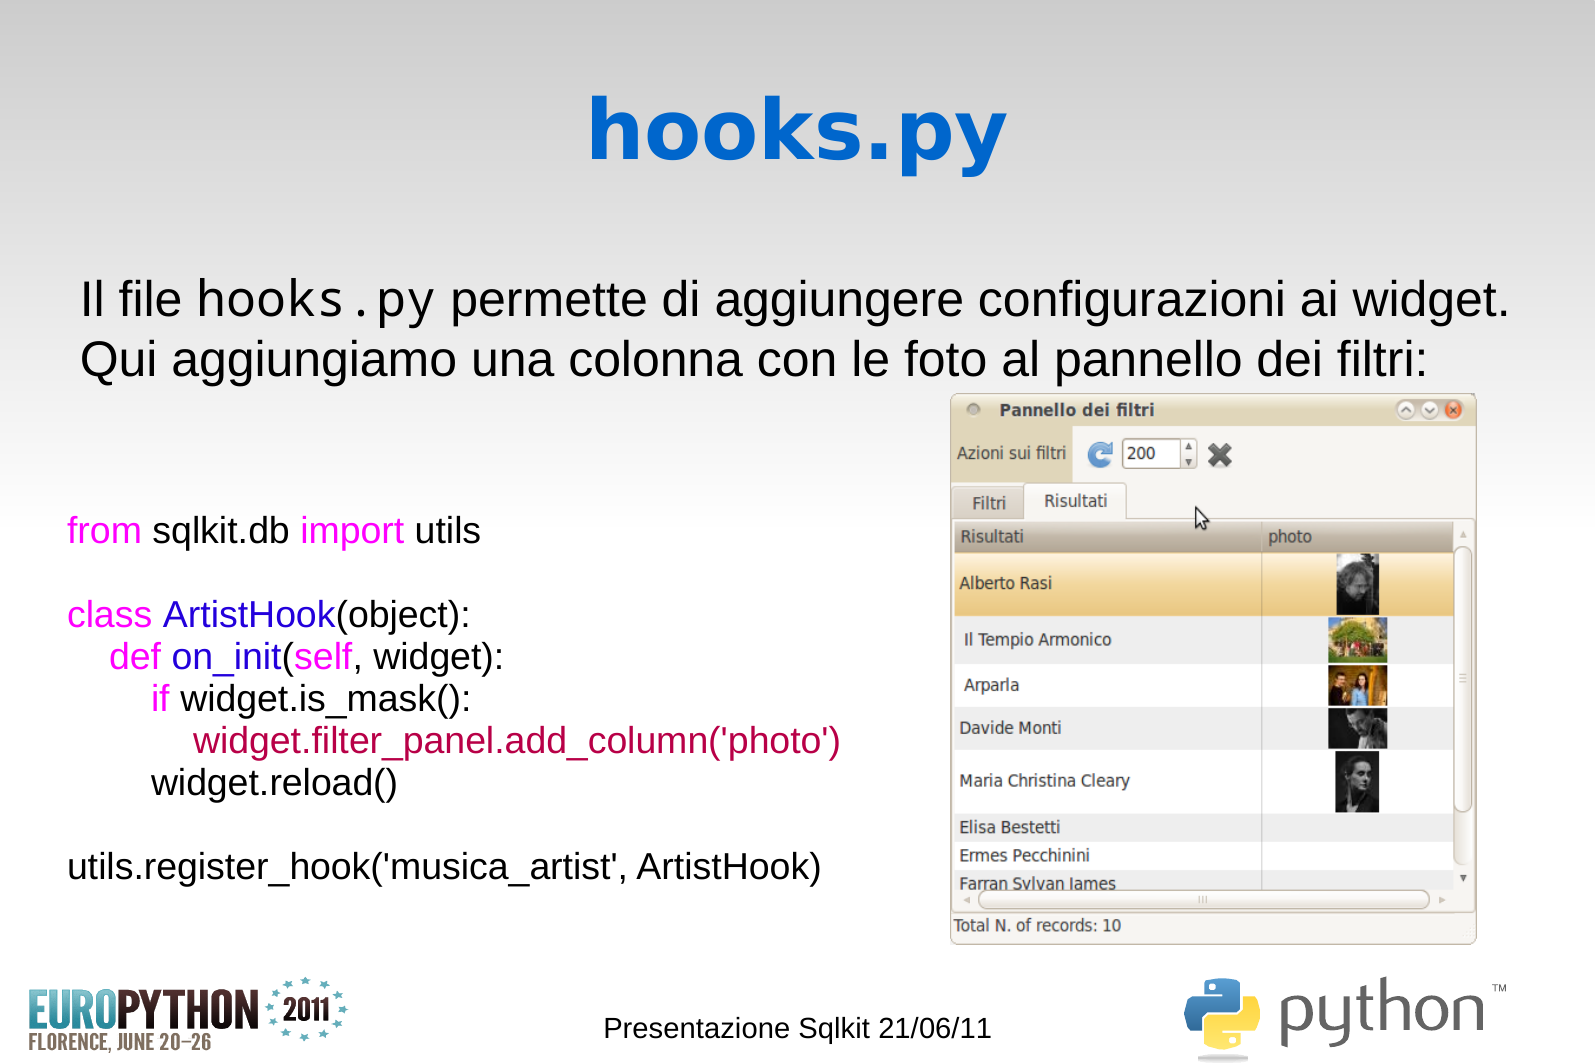

# hooks.py
Il file hooks.py permette di aggiungere configurazioni ai widget. Qui aggiungiamo una colonna con le foto al pannello dei filtri:
from sqlkit.db import utils
class ArtistHook(object):
 def on_init(self, widget):
 if widget.is_mask():
 widget.filter_panel.add_column('photo')
 widget.reload()
utils.register_hook('musica_artist', ArtistHook)